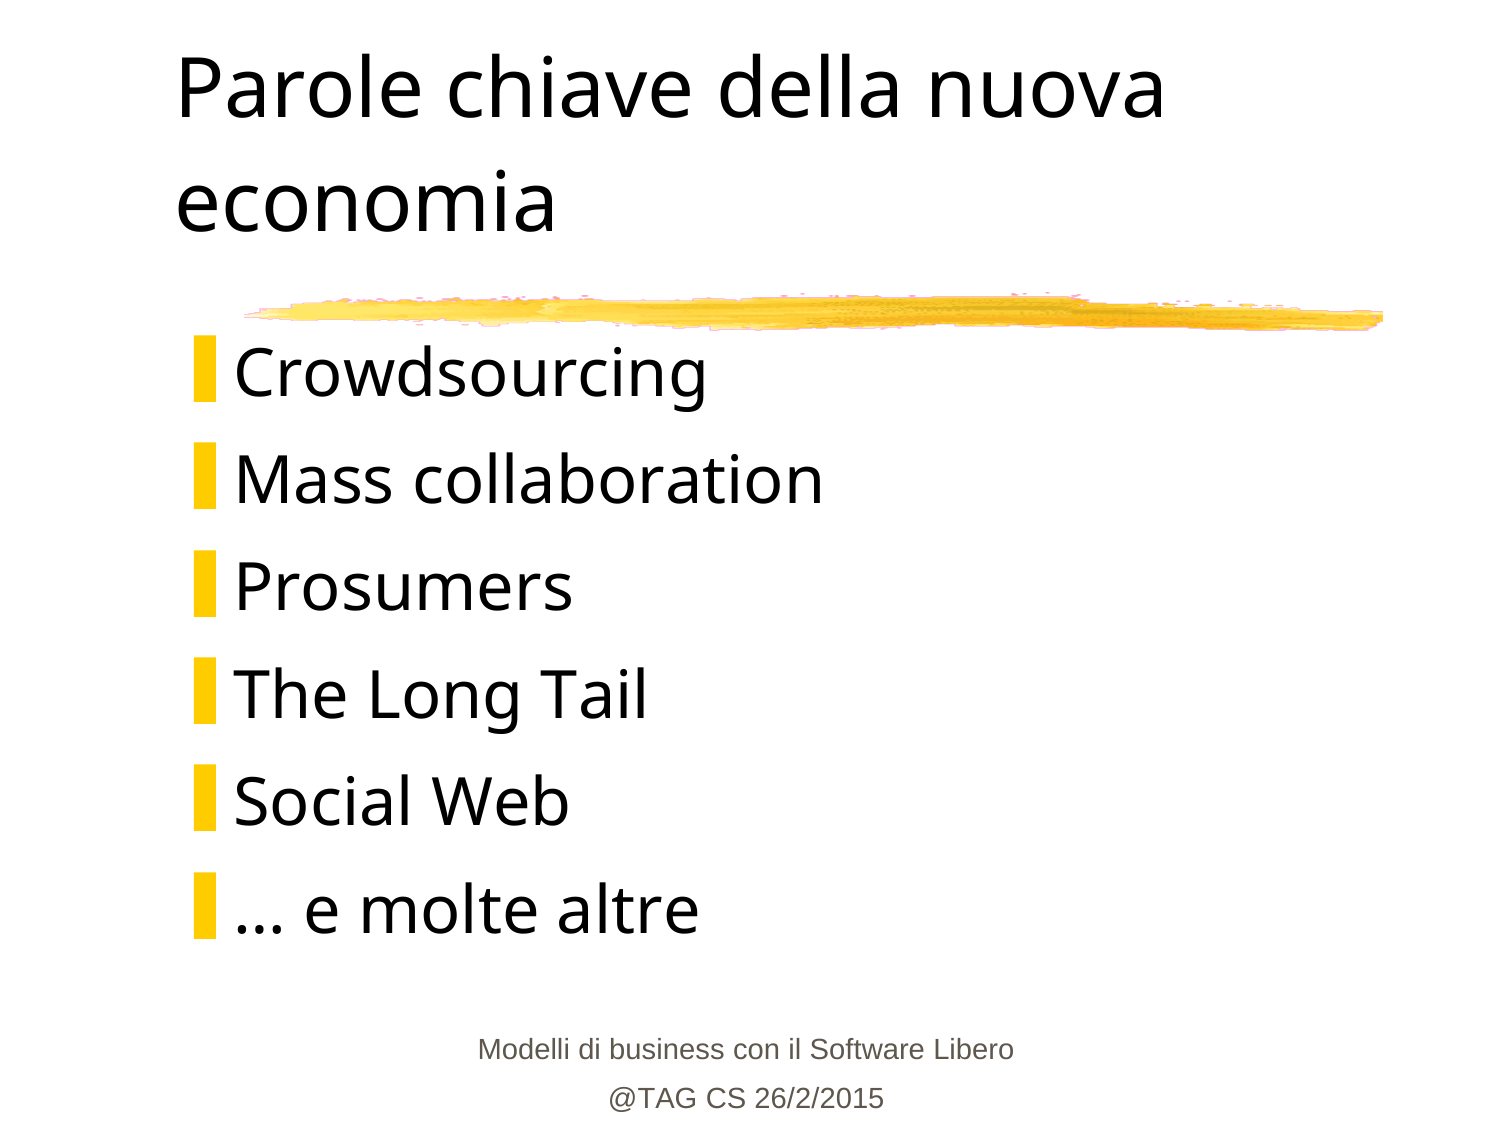

# Parole chiave della nuova economia
Crowdsourcing
Mass collaboration
Prosumers
The Long Tail
Social Web
… e molte altre